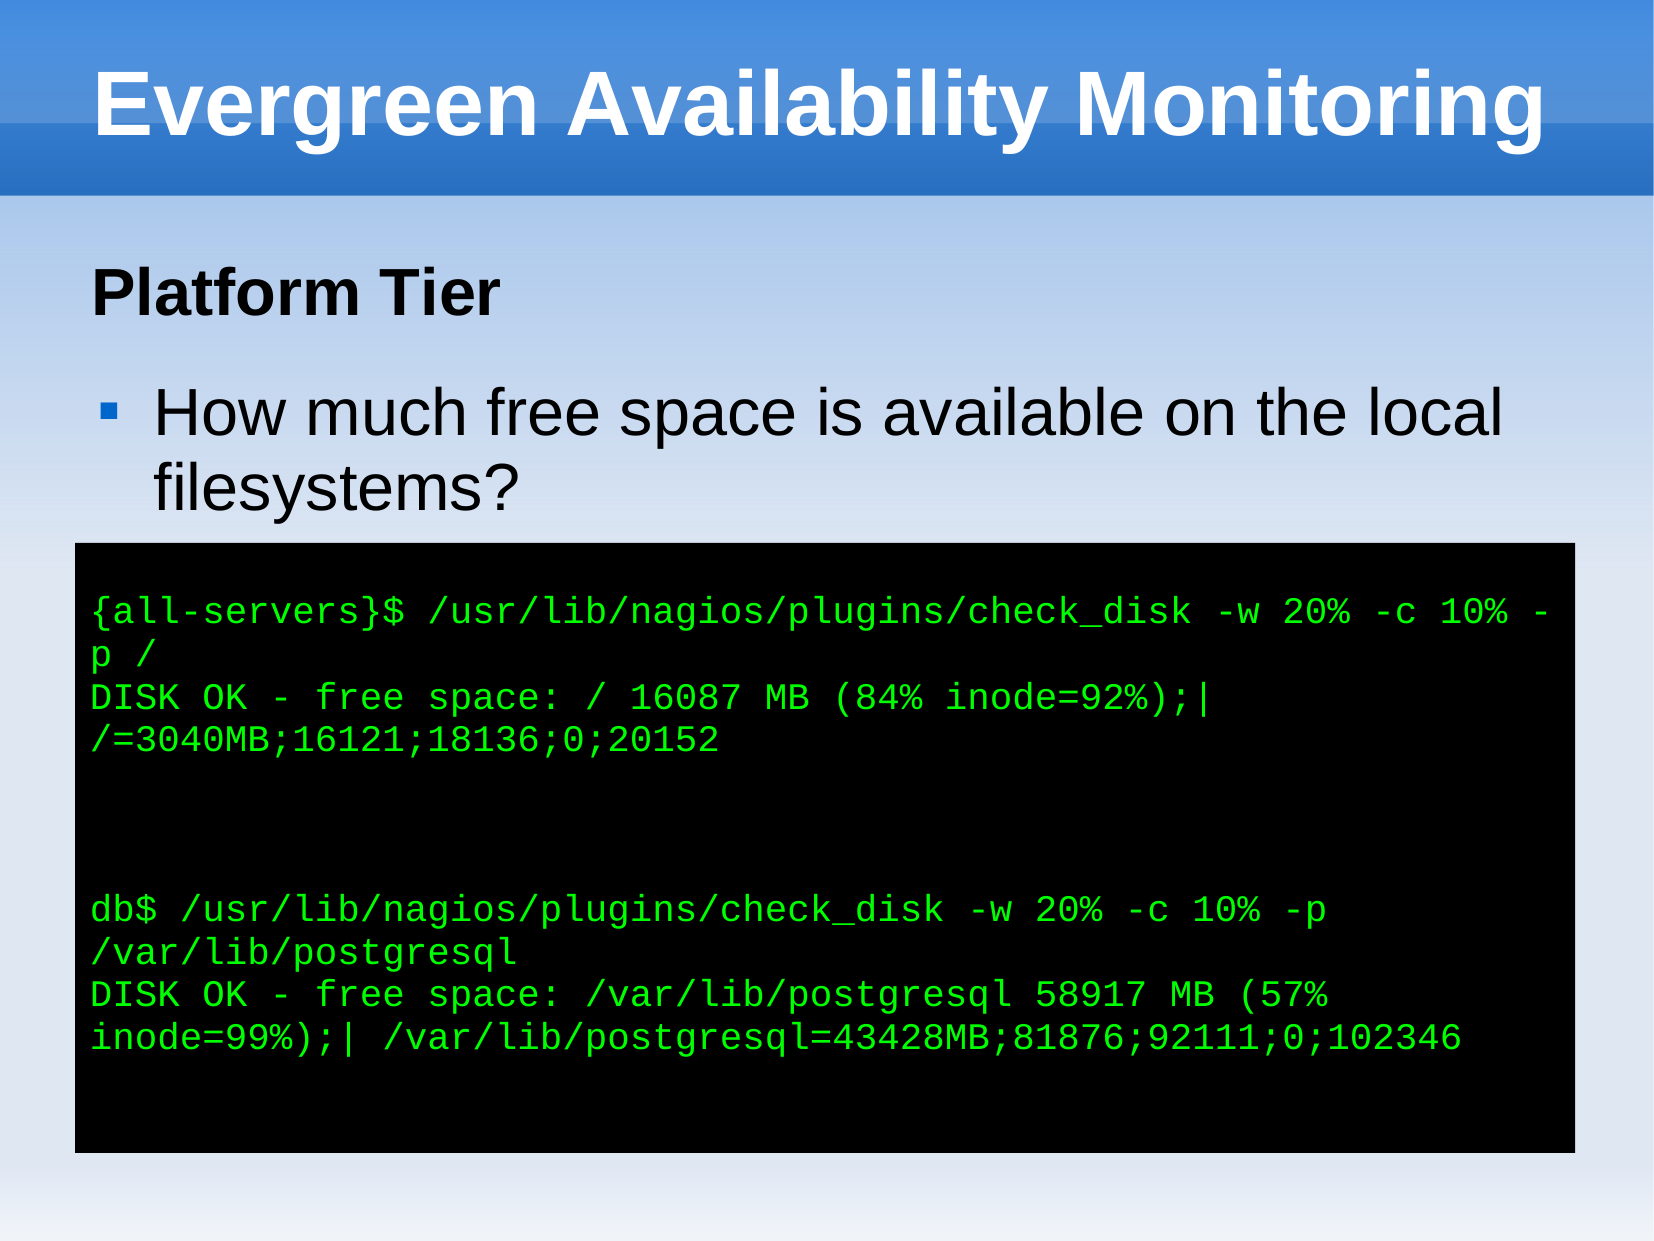

# Evergreen Availability Monitoring
Platform Tier
How much free space is available on the local filesystems?
{all-servers}$ /usr/lib/nagios/plugins/check_disk -w 20% -c 10% -p /
DISK OK - free space: / 16087 MB (84% inode=92%);| /=3040MB;16121;18136;0;20152
db$ /usr/lib/nagios/plugins/check_disk -w 20% -c 10% -p /var/lib/postgresql
DISK OK - free space: /var/lib/postgresql 58917 MB (57% inode=99%);| /var/lib/postgresql=43428MB;81876;92111;0;102346